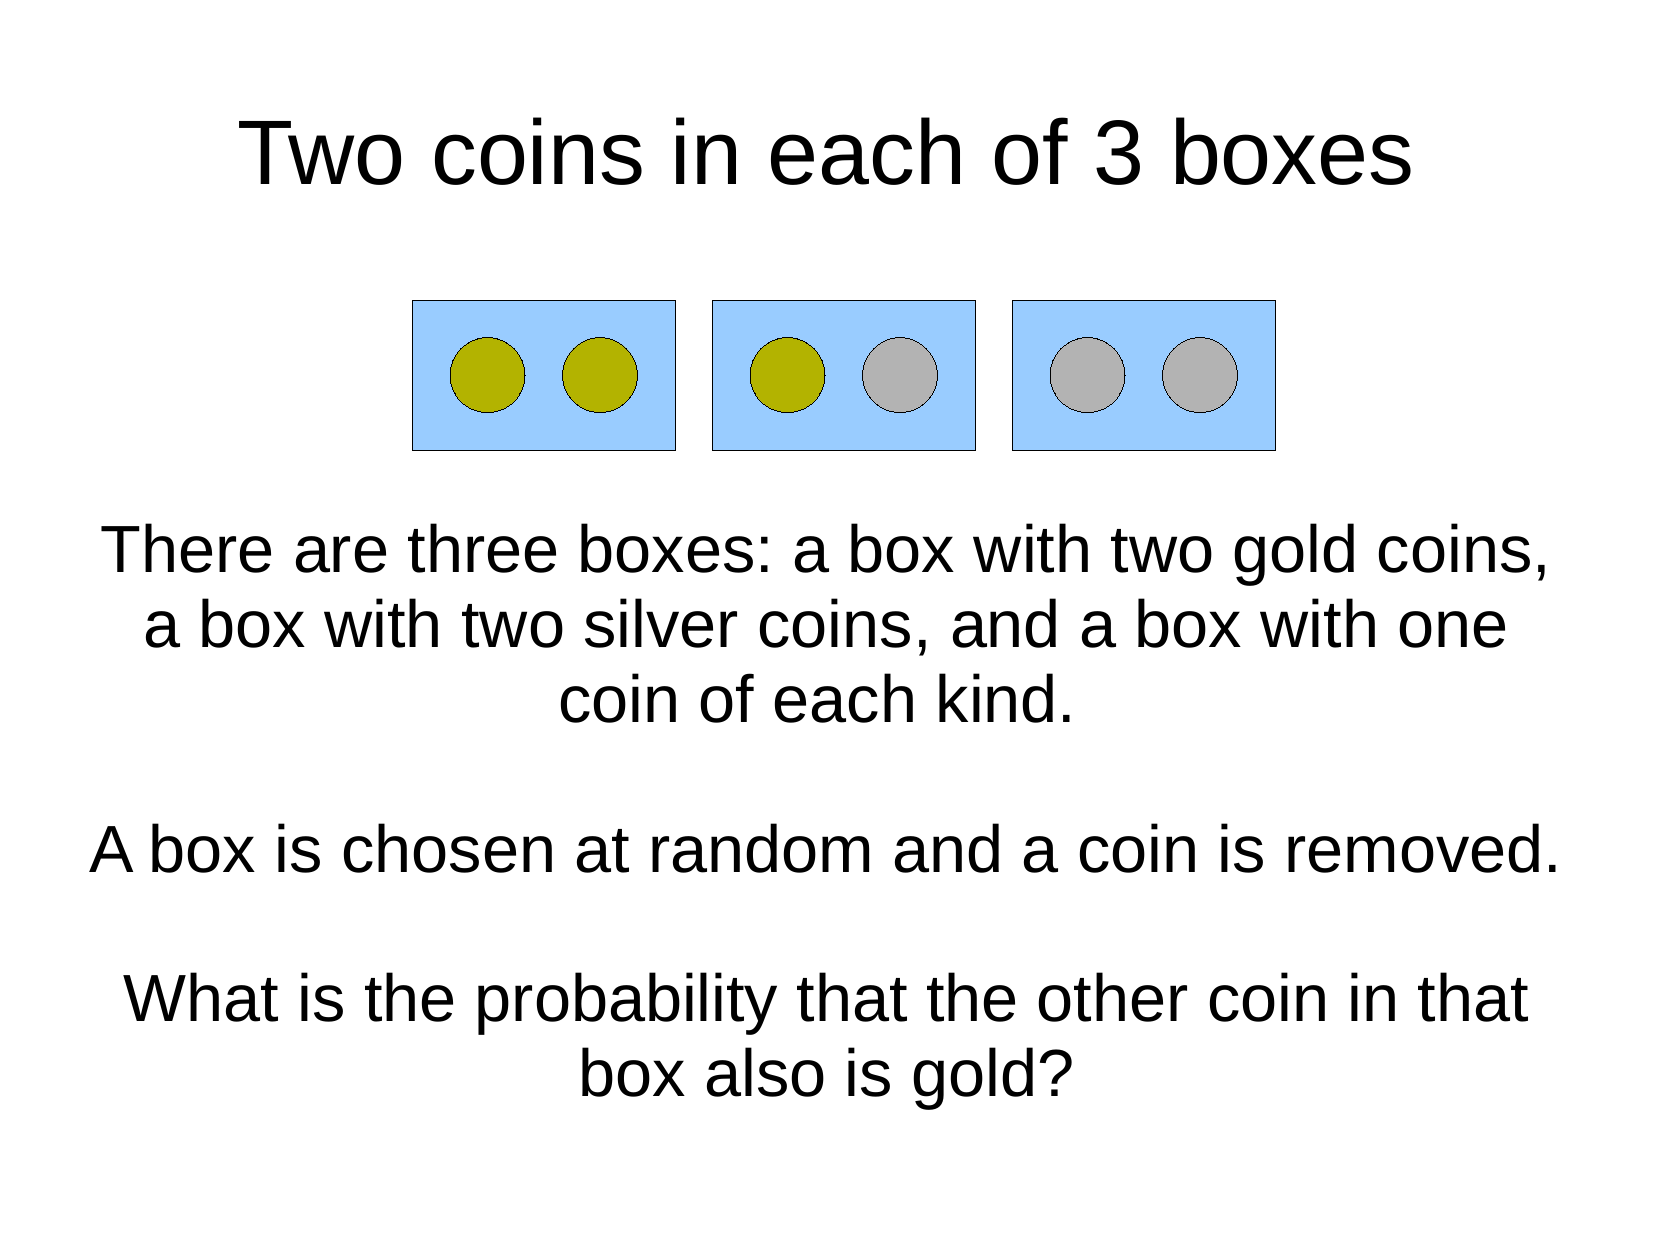

# Two coins in each of 3 boxes
There are three boxes: a box with two gold coins, a box with two silver coins, and a box with one coin of each kind.
A box is chosen at random and a coin is removed.
What is the probability that the other coin in that box also is gold?